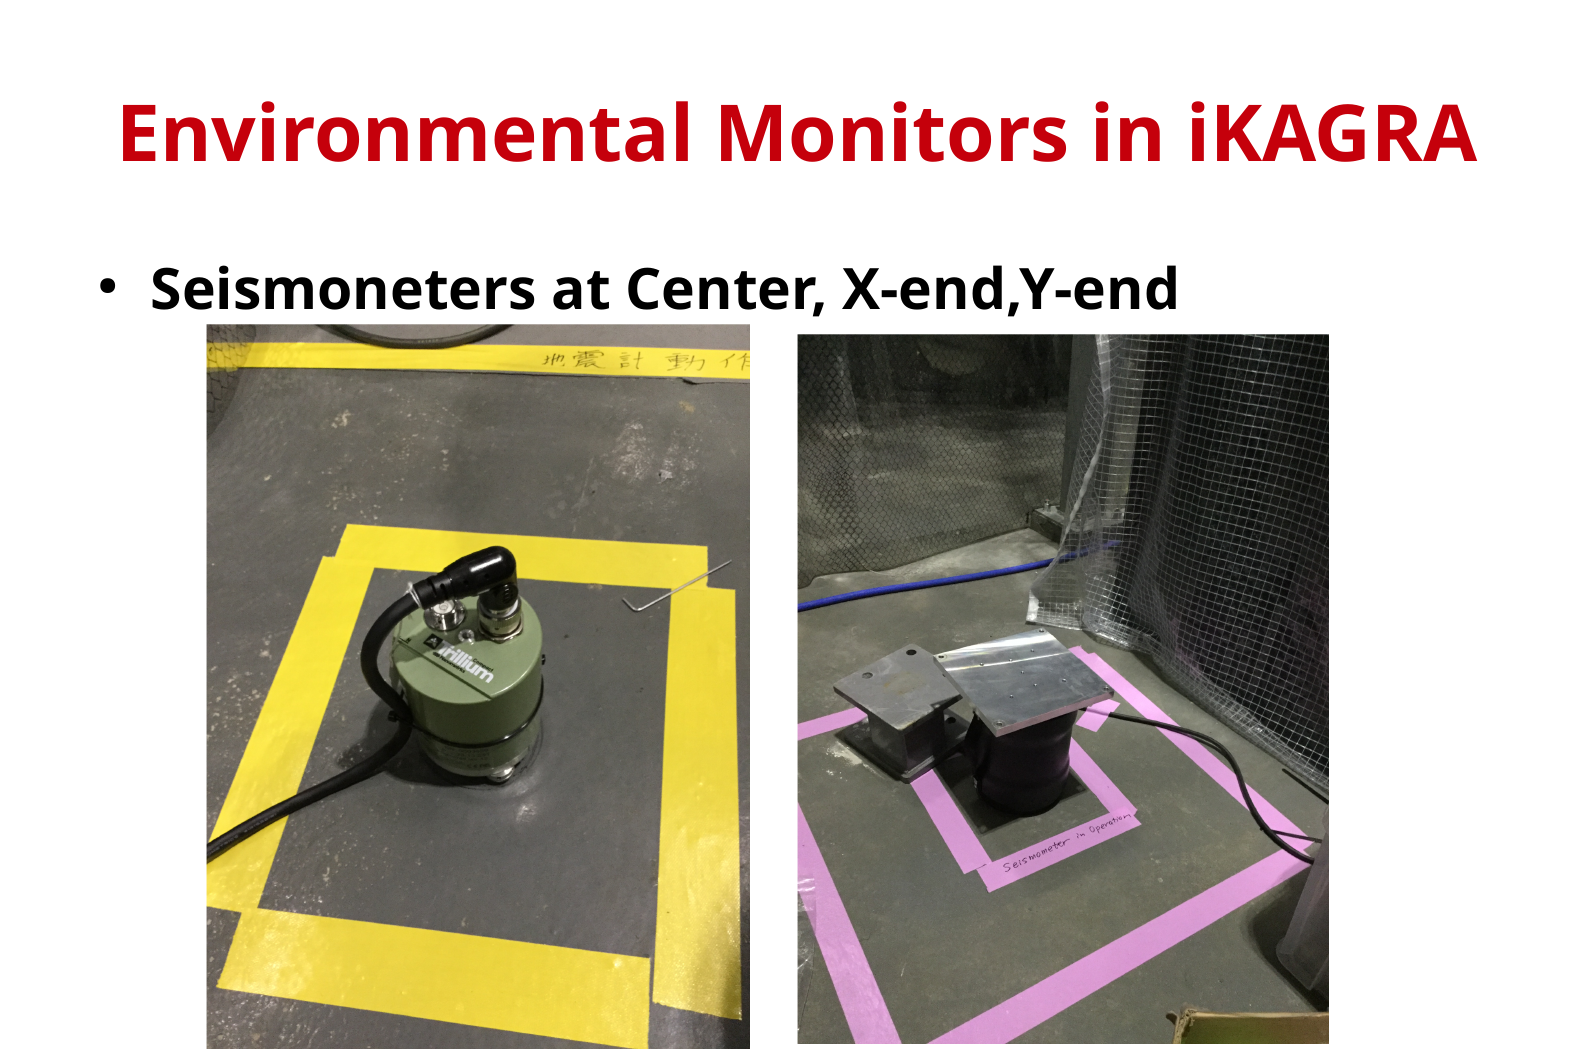

# Environmental Monitors in iKAGRA
Seismoneters at Center, X-end,Y-end